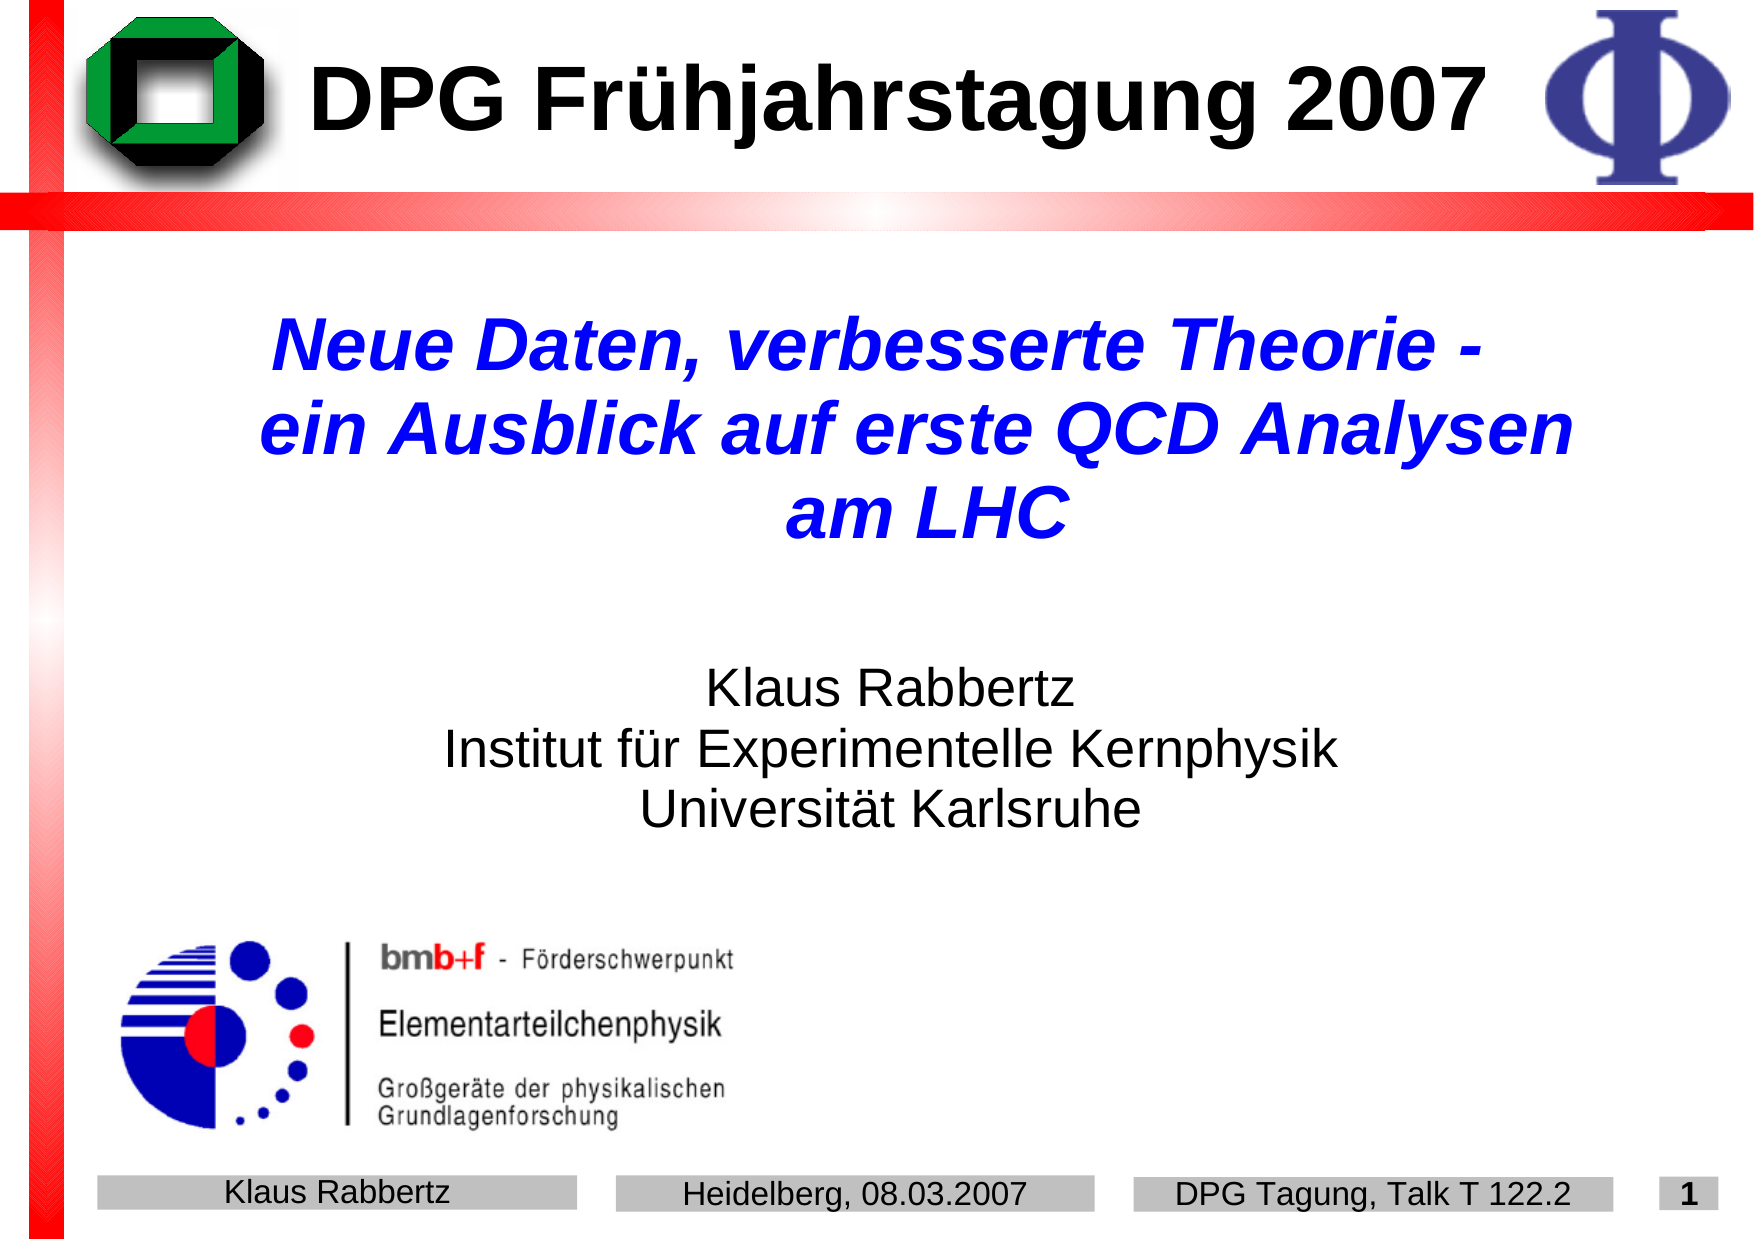

DPG Frühjahrstagung 2007
# Neue Daten, verbesserte Theorie - ein Ausblick auf erste QCD Analysen am LHC
Klaus Rabbertz
Institut für Experimentelle Kernphysik
Universität Karlsruhe